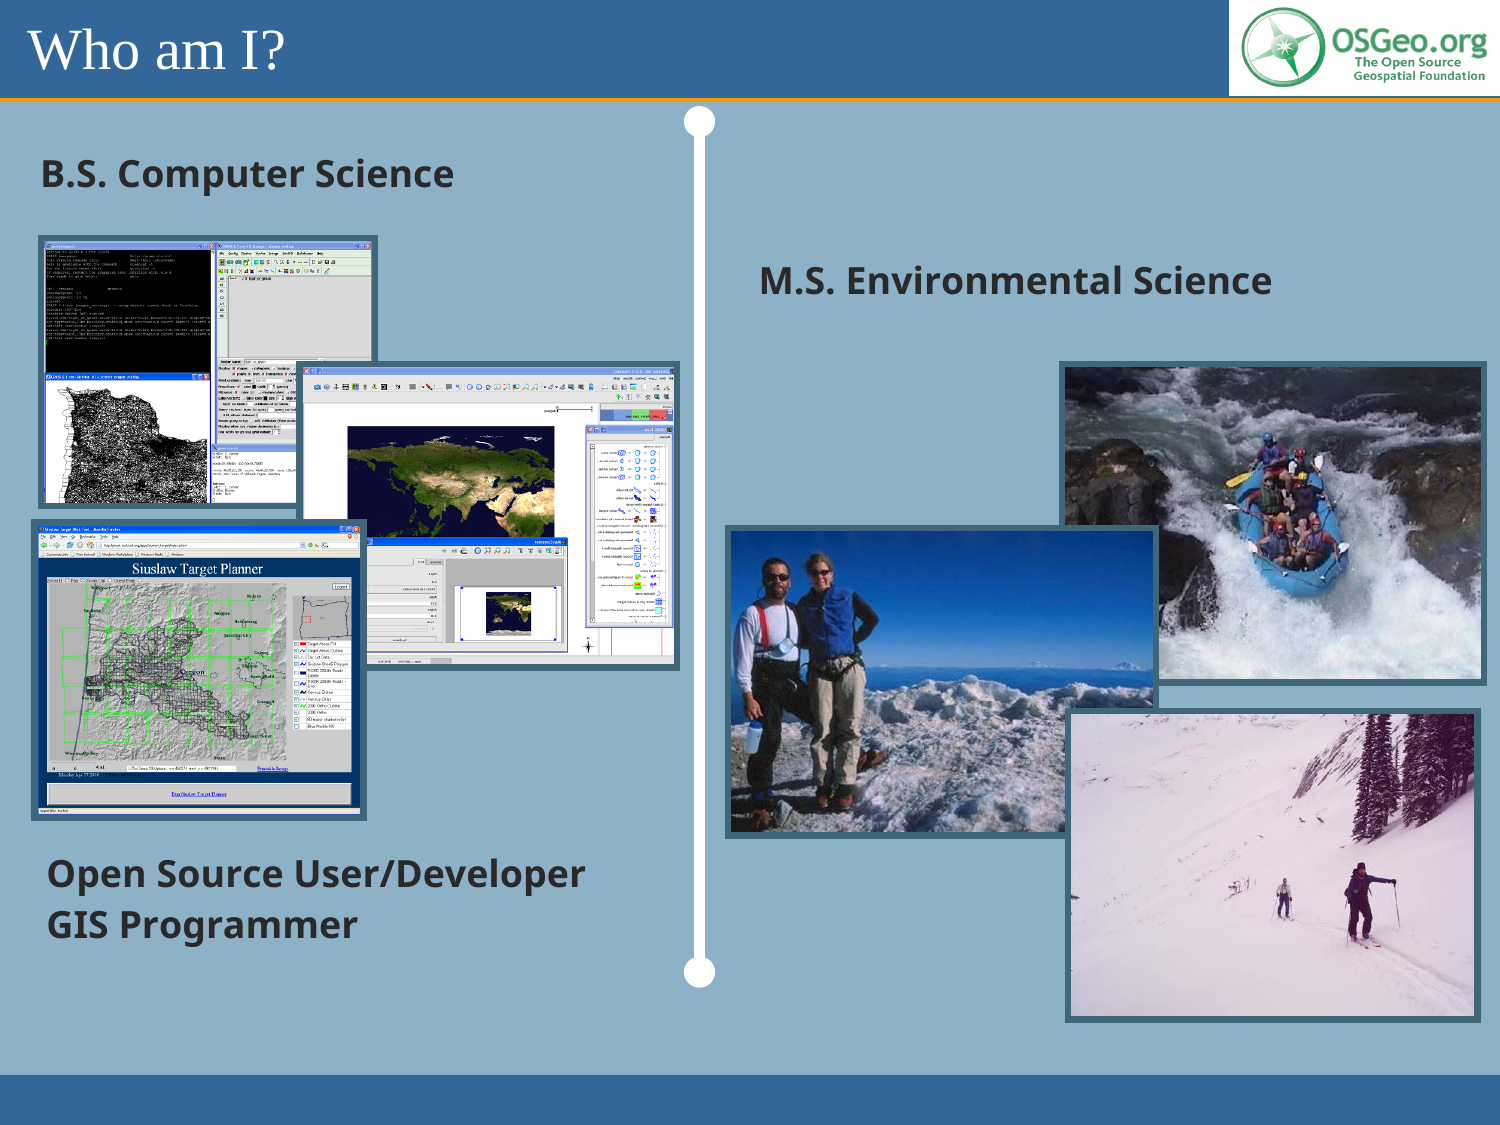

# Who am I?
B.S. Computer Science
M.S. Environmental Science
Open Source User/Developer
GIS Programmer